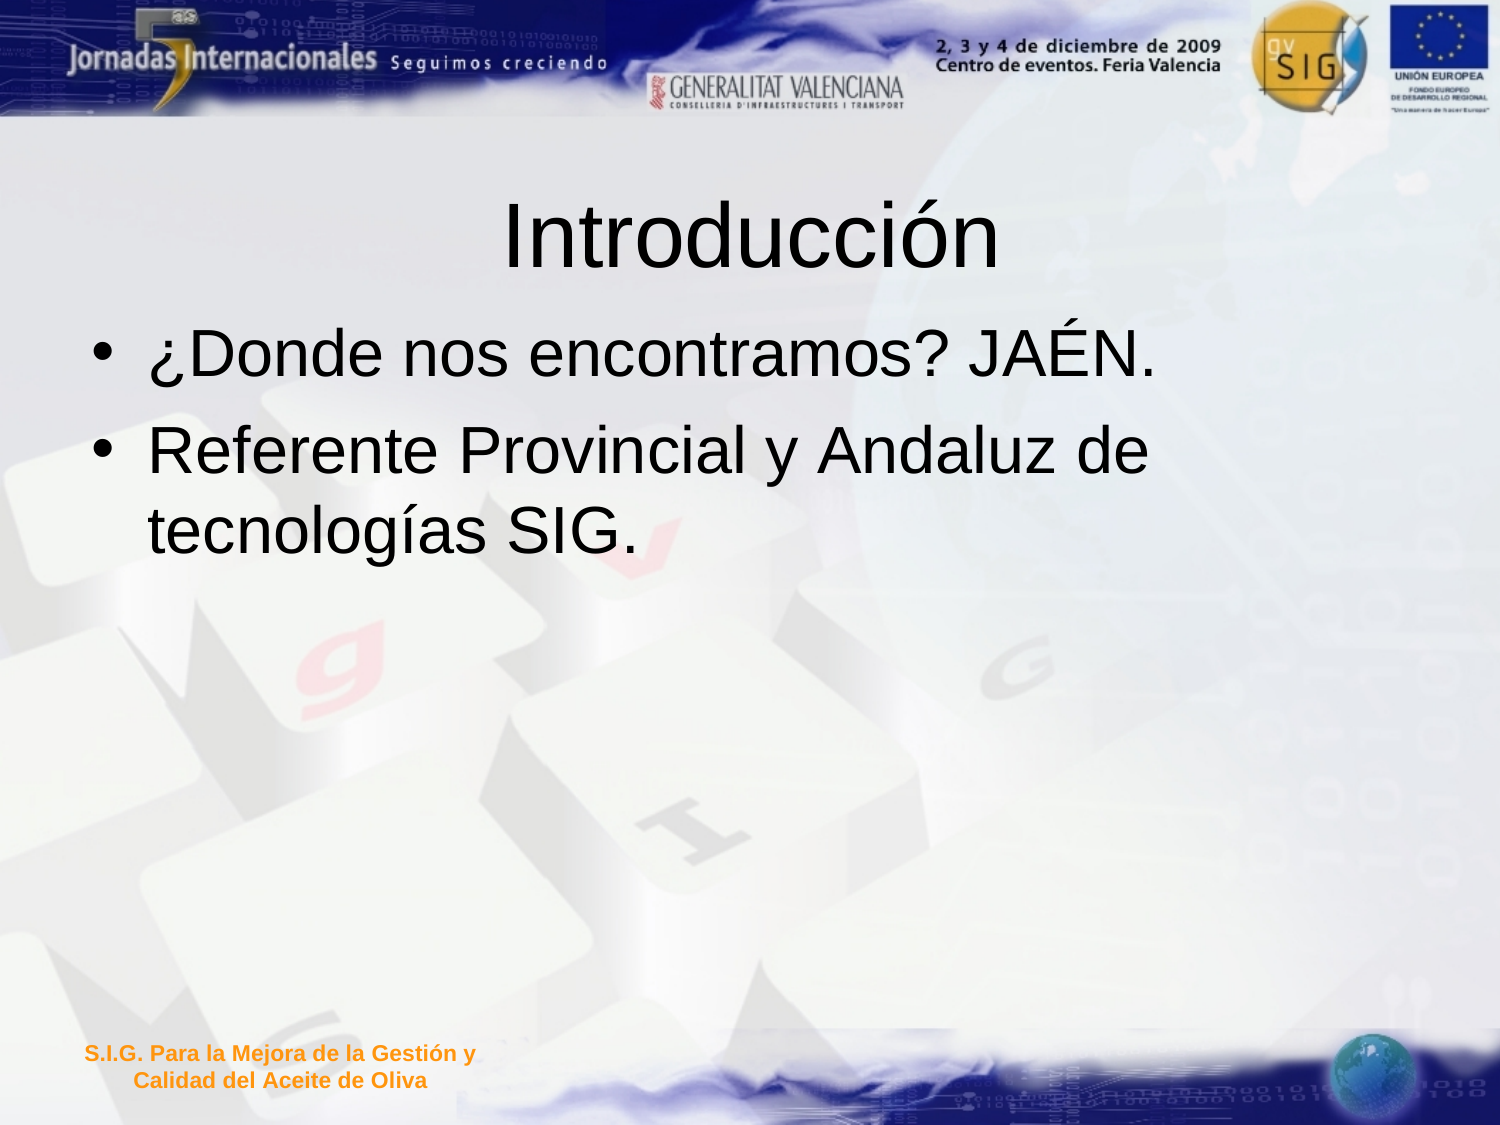

# Introducción
¿Donde nos encontramos? JAÉN.
Referente Provincial y Andaluz de tecnologías SIG.
S.I.G. Para la Mejora de la Gestión y Calidad del Aceite de Oliva